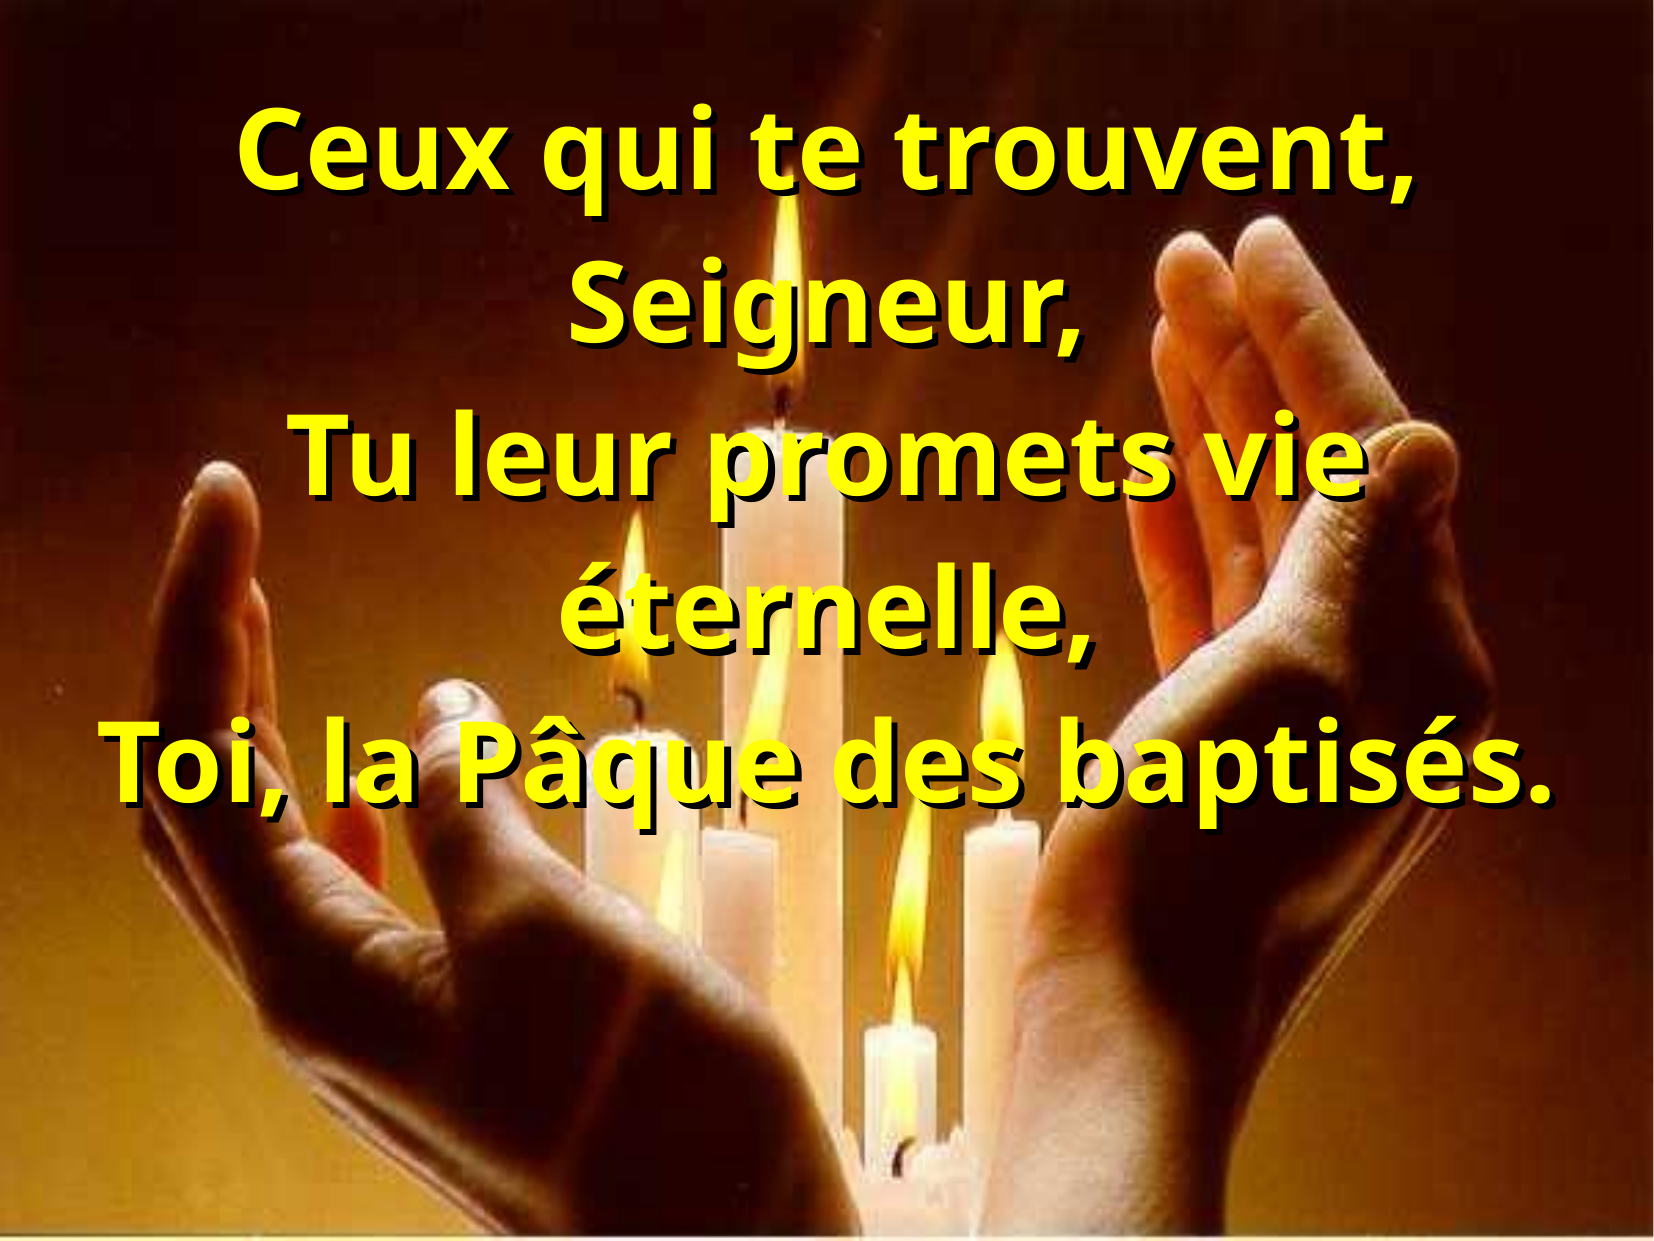

# Ceux qui te trouvent, Seigneur,
Tu leur promets vie éternelle,
Toi, la Pâque des baptisés.